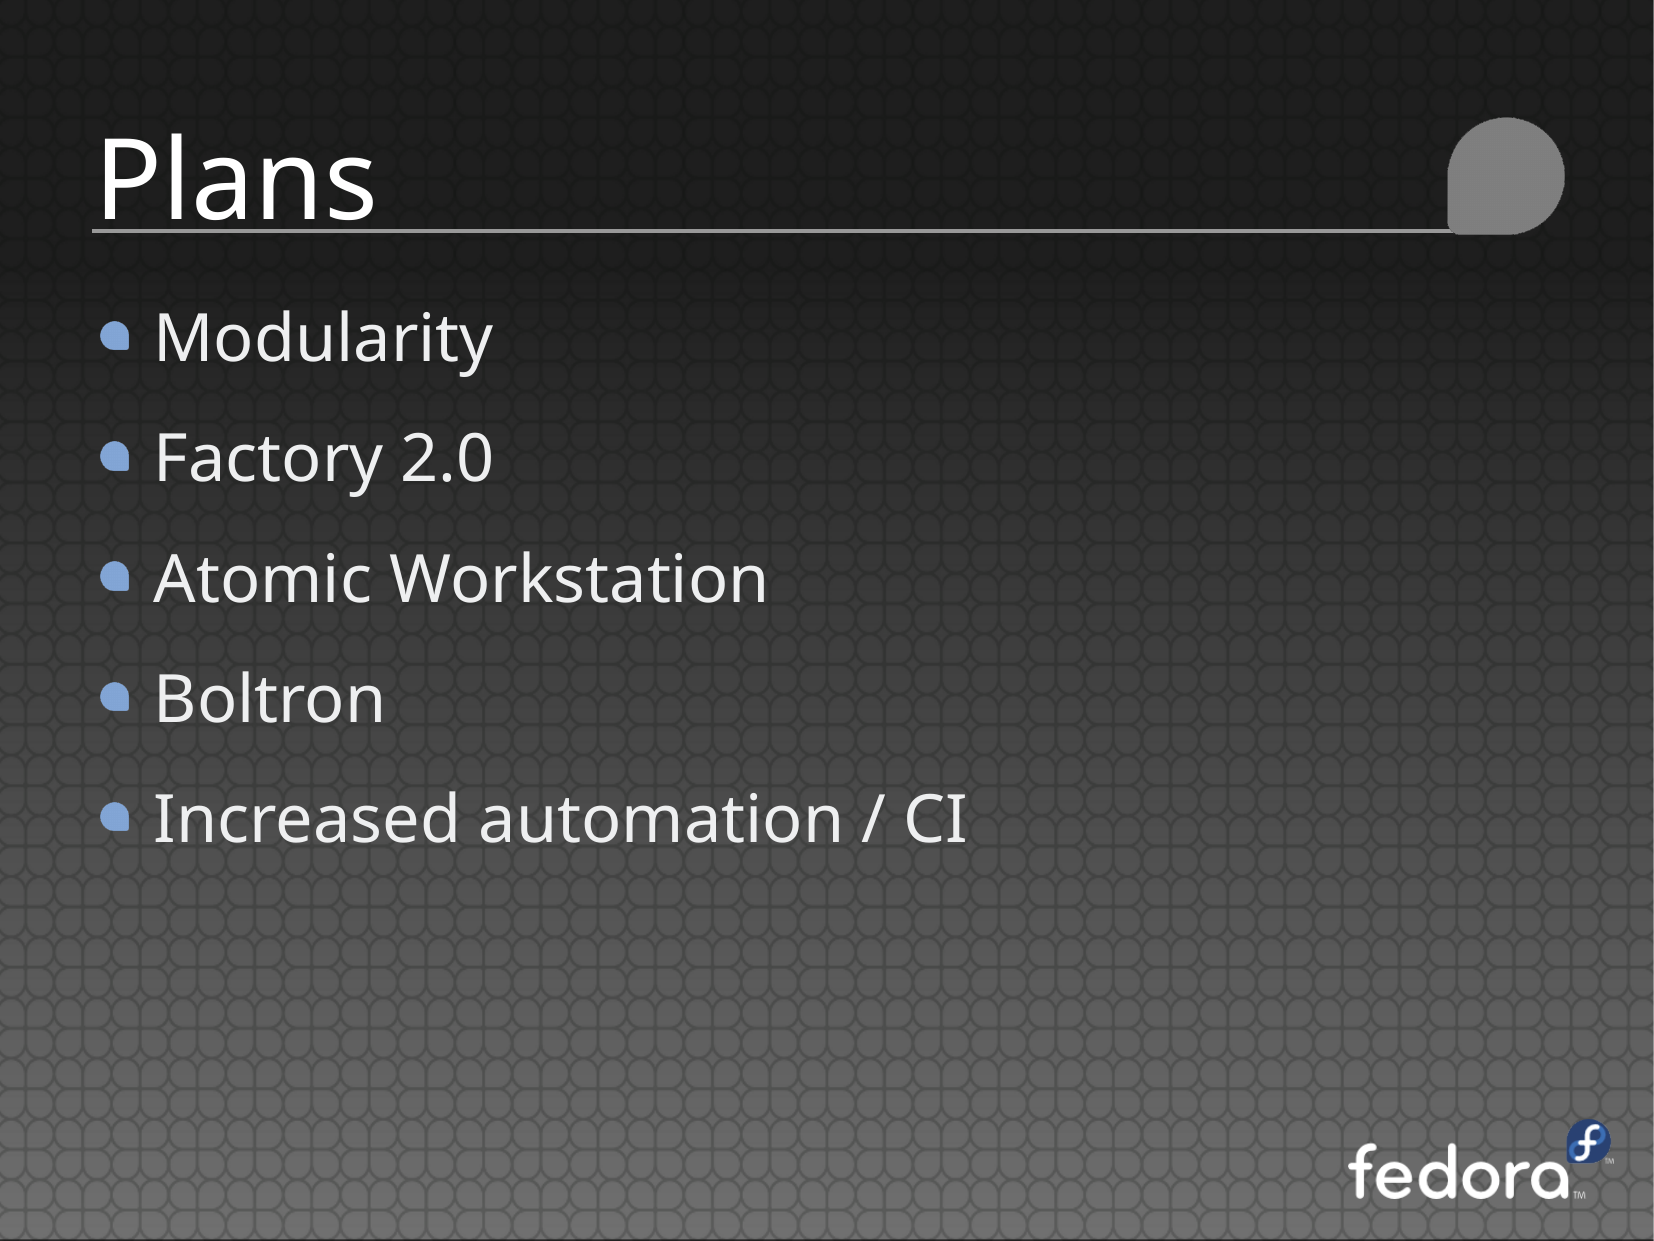

Plans
# Modularity
Factory 2.0
Atomic Workstation
Boltron
Increased automation / CI